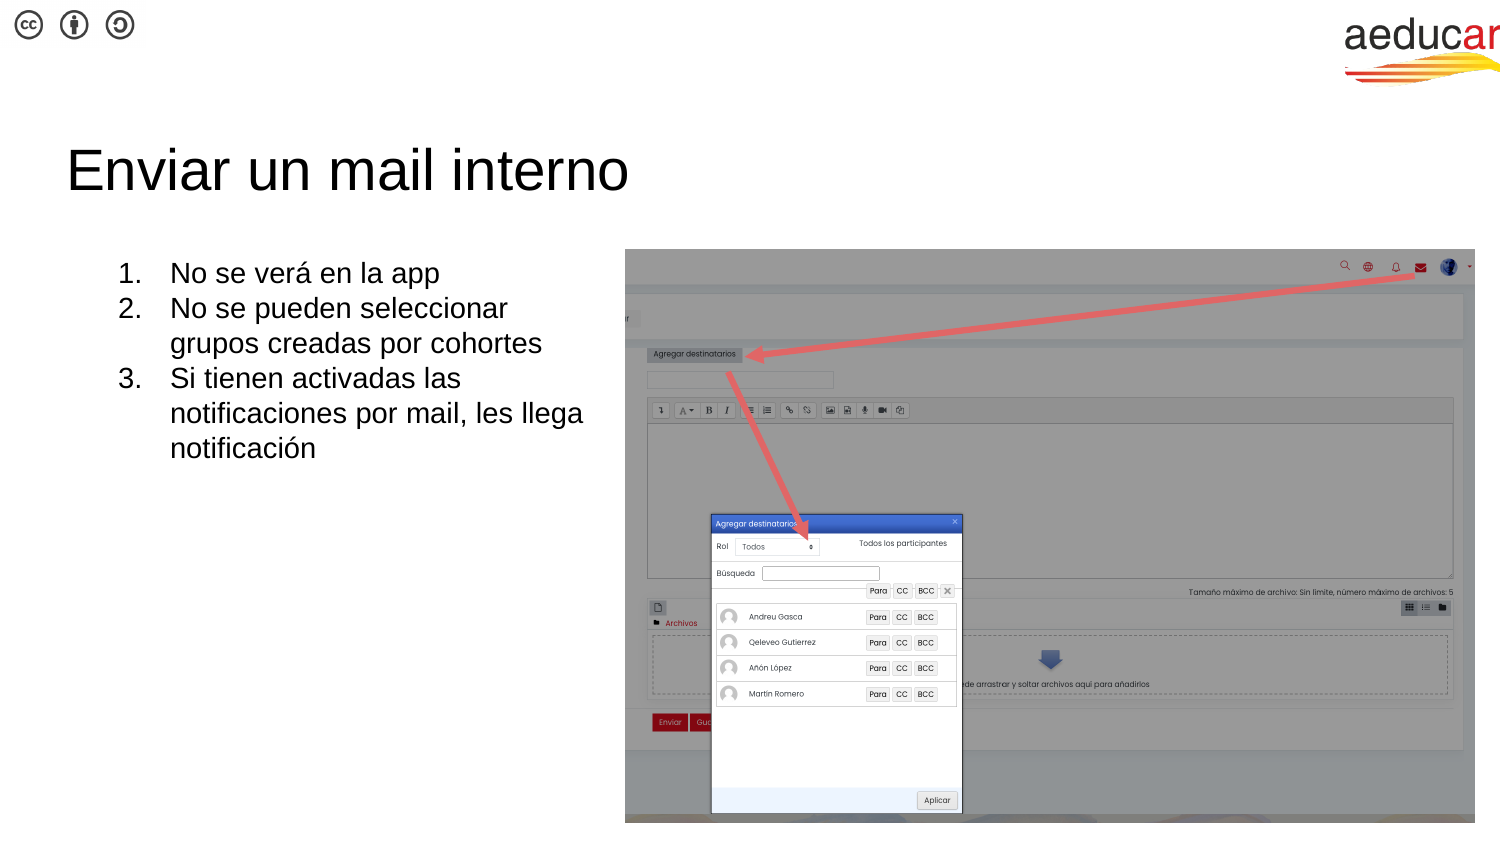

# Enviar un mail interno
No se verá en la app
No se pueden seleccionar grupos creadas por cohortes
Si tienen activadas las notificaciones por mail, les llega notificación